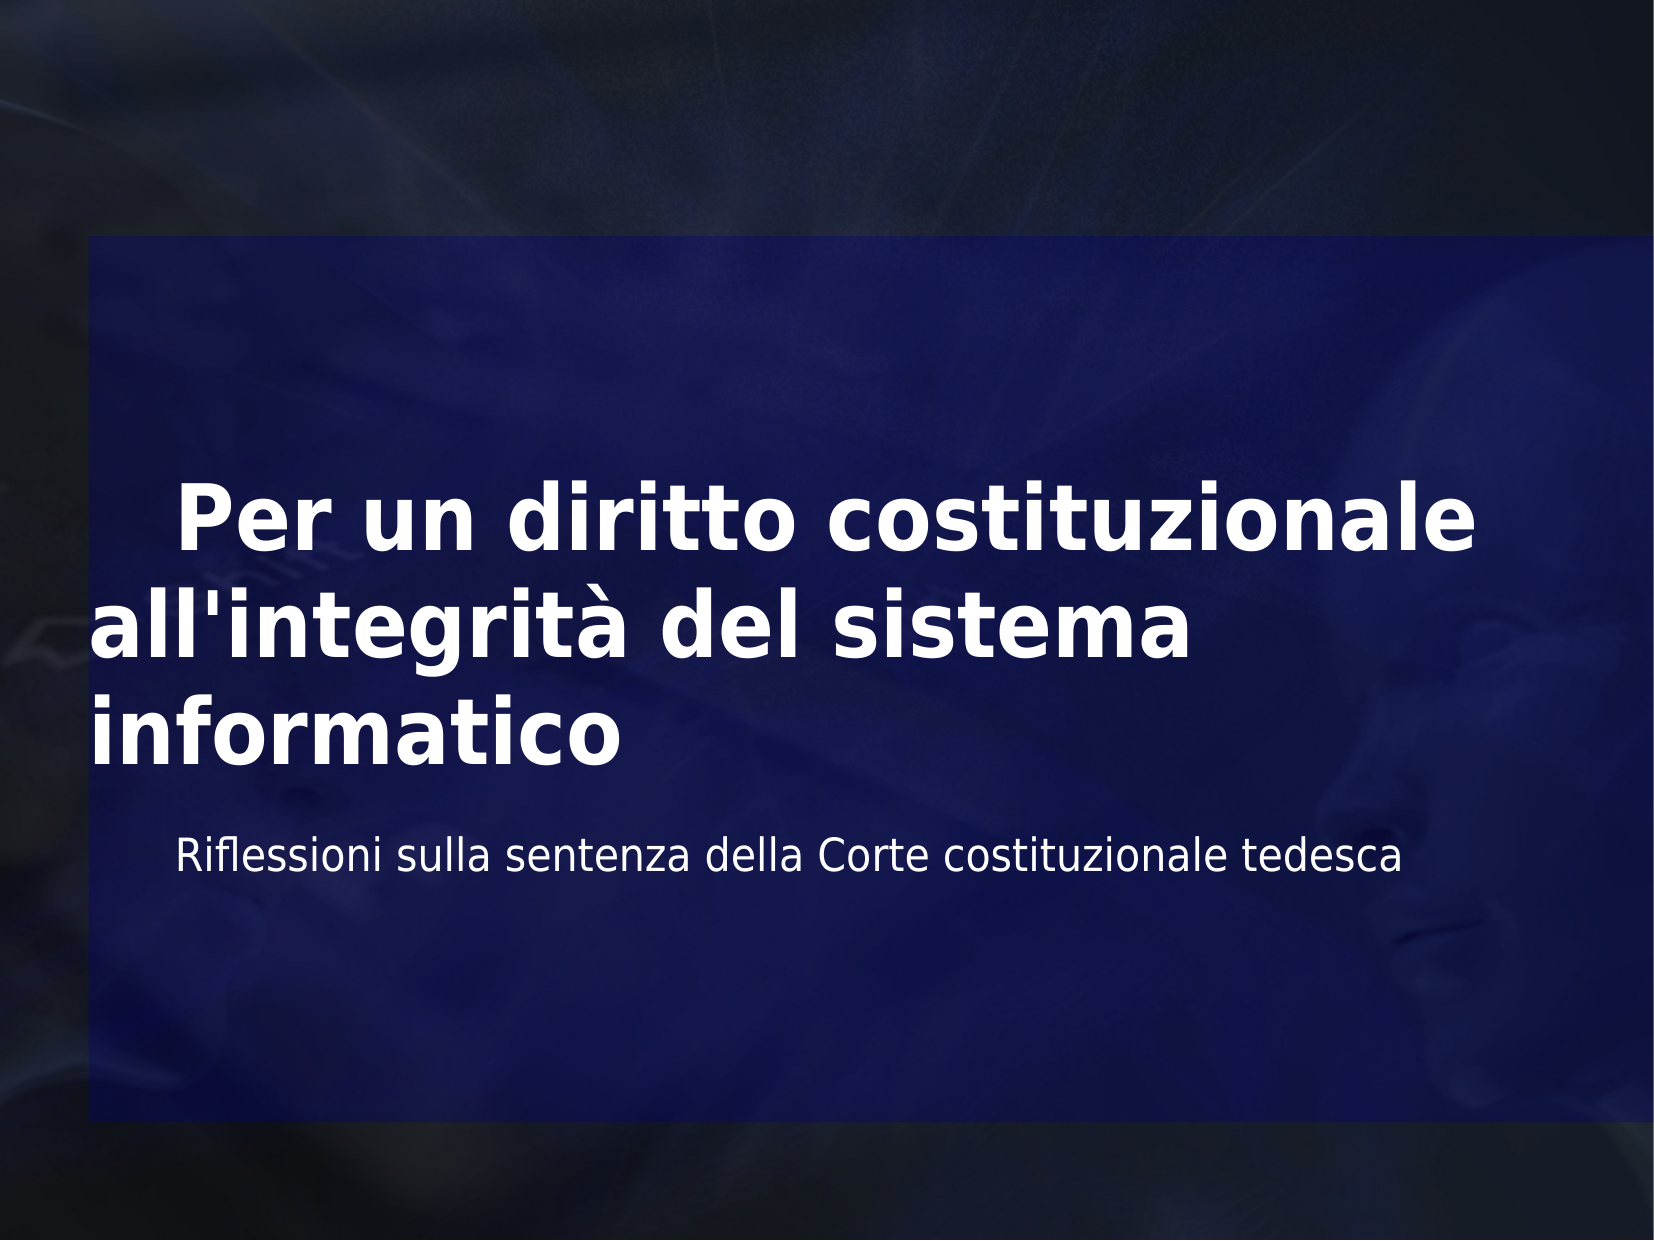

# Per un diritto costituzionale all'integrità del sistema informatico Riflessioni sulla sentenza della Corte costituzionale tedesca